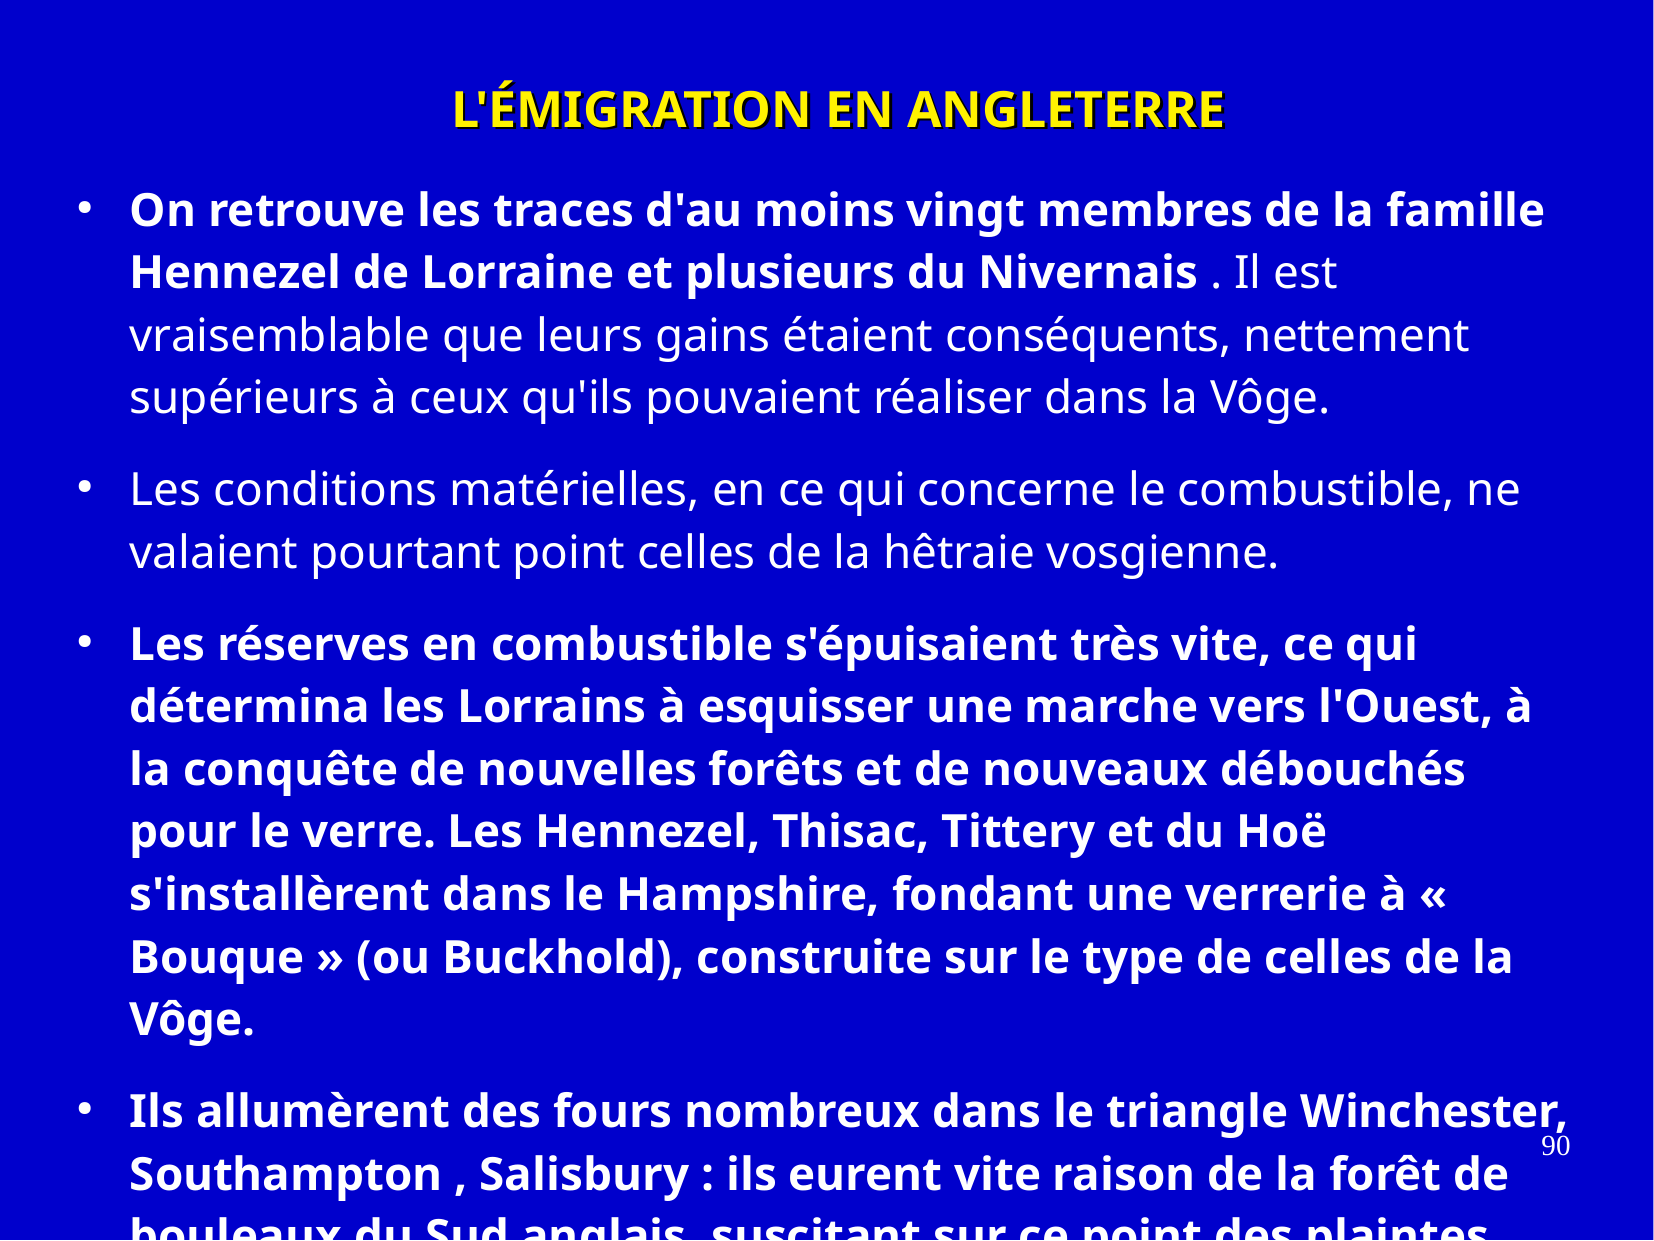

# L'ÉMIGRATION EN ANGLETERRE
On retrouve les traces d'au moins vingt membres de la famille Hennezel de Lorraine et plusieurs du Nivernais . Il est vraisemblable que leurs gains étaient conséquents, nettement supérieurs à ceux qu'ils pouvaient réaliser dans la Vôge.
Les conditions matérielles, en ce qui concerne le combustible, ne valaient pourtant point celles de la hêtraie vosgienne.
Les réserves en combustible s'épuisaient très vite, ce qui détermina les Lorrains à esquisser une marche vers l'Ouest, à la conquête de nouvelles forêts et de nouveaux débouchés pour le verre. Les Hennezel, Thisac, Tittery et du Hoë s'installèrent dans le Hampshire, fondant une verrerie à « Bouque » (ou Buckhold), construite sur le type de celles de la Vôge.
Ils allumèrent des fours nombreux dans le triangle Winchester, Southampton , Salisbury : ils eurent vite raison de la forêt de bouleaux du Sud anglais, suscitant sur ce point des plaintes amères de la part des habitants.
90